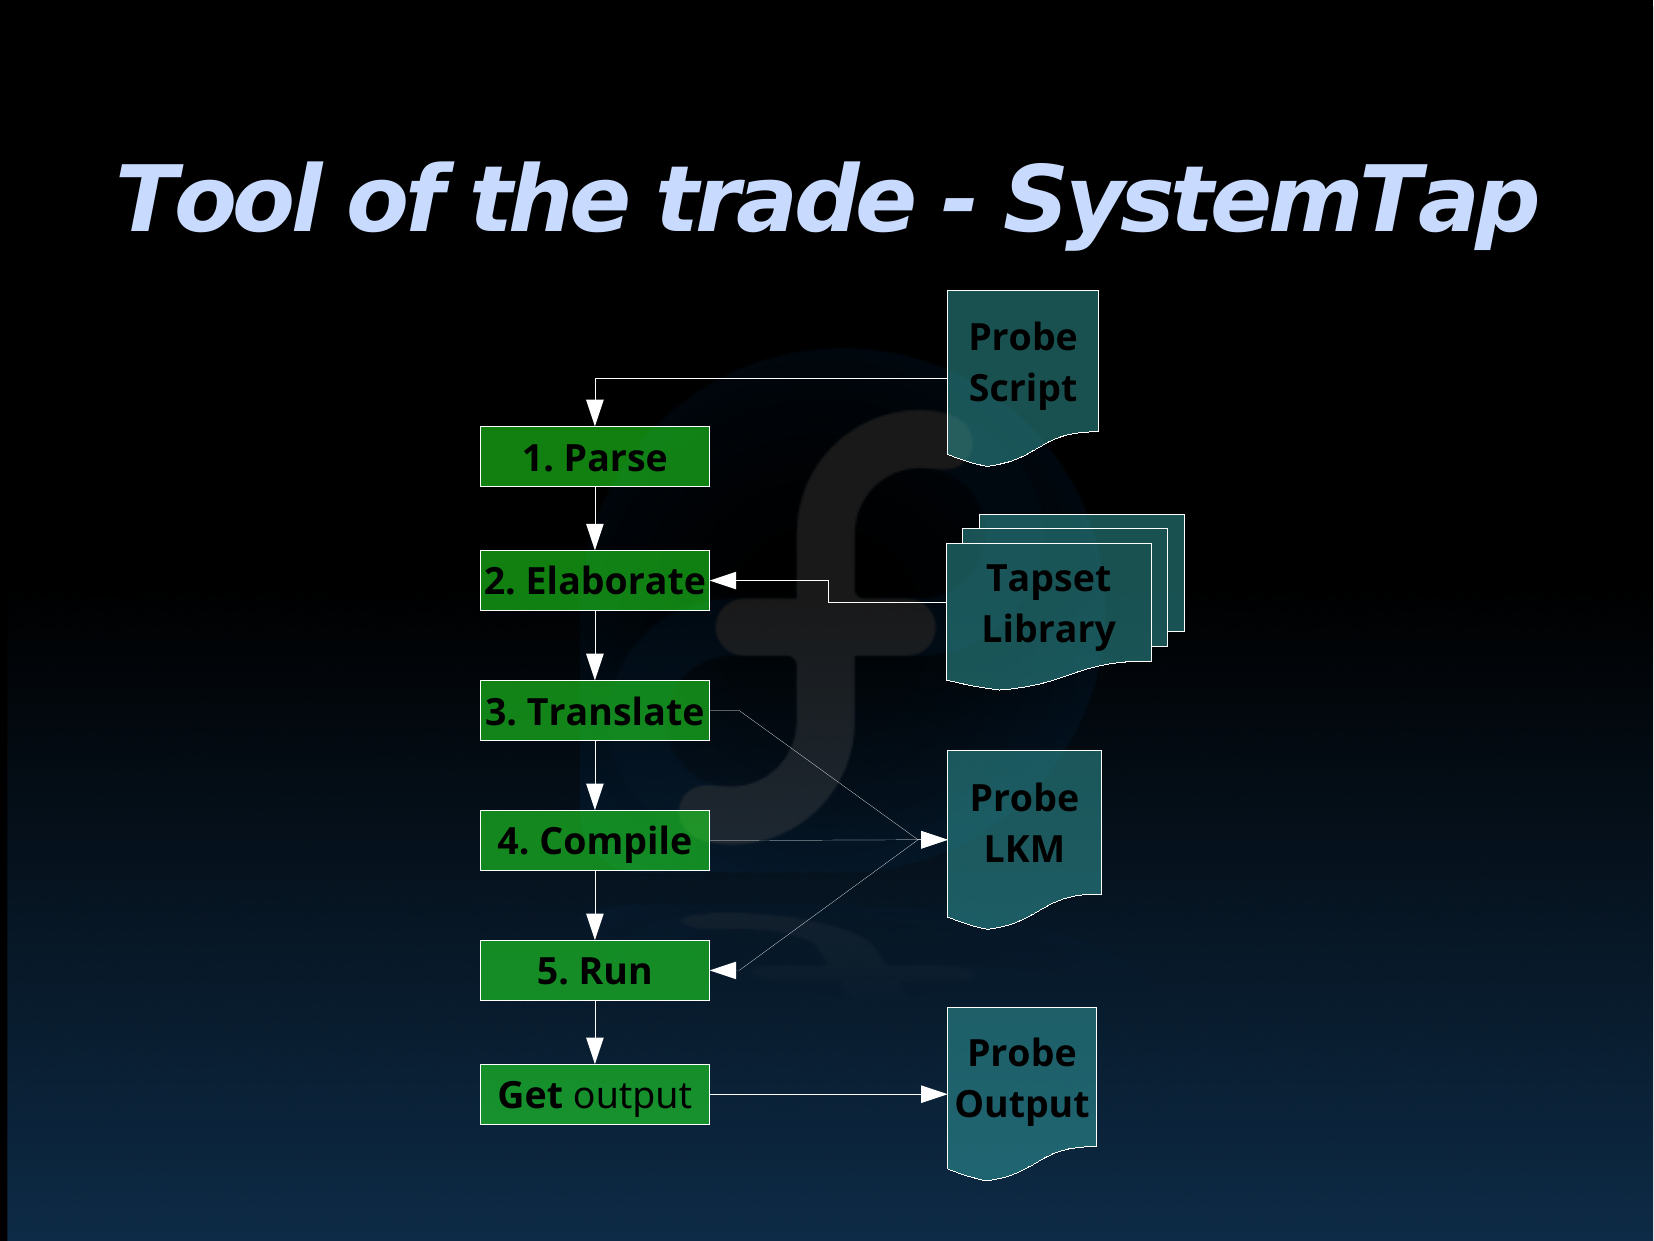

# Tool of the trade - SystemTap
Probe
Script
1. Parse
Tapset
Library
2. Elaborate
3. Translate
Probe
LKM
4. Compile
5. Run
Probe
Output
Get output